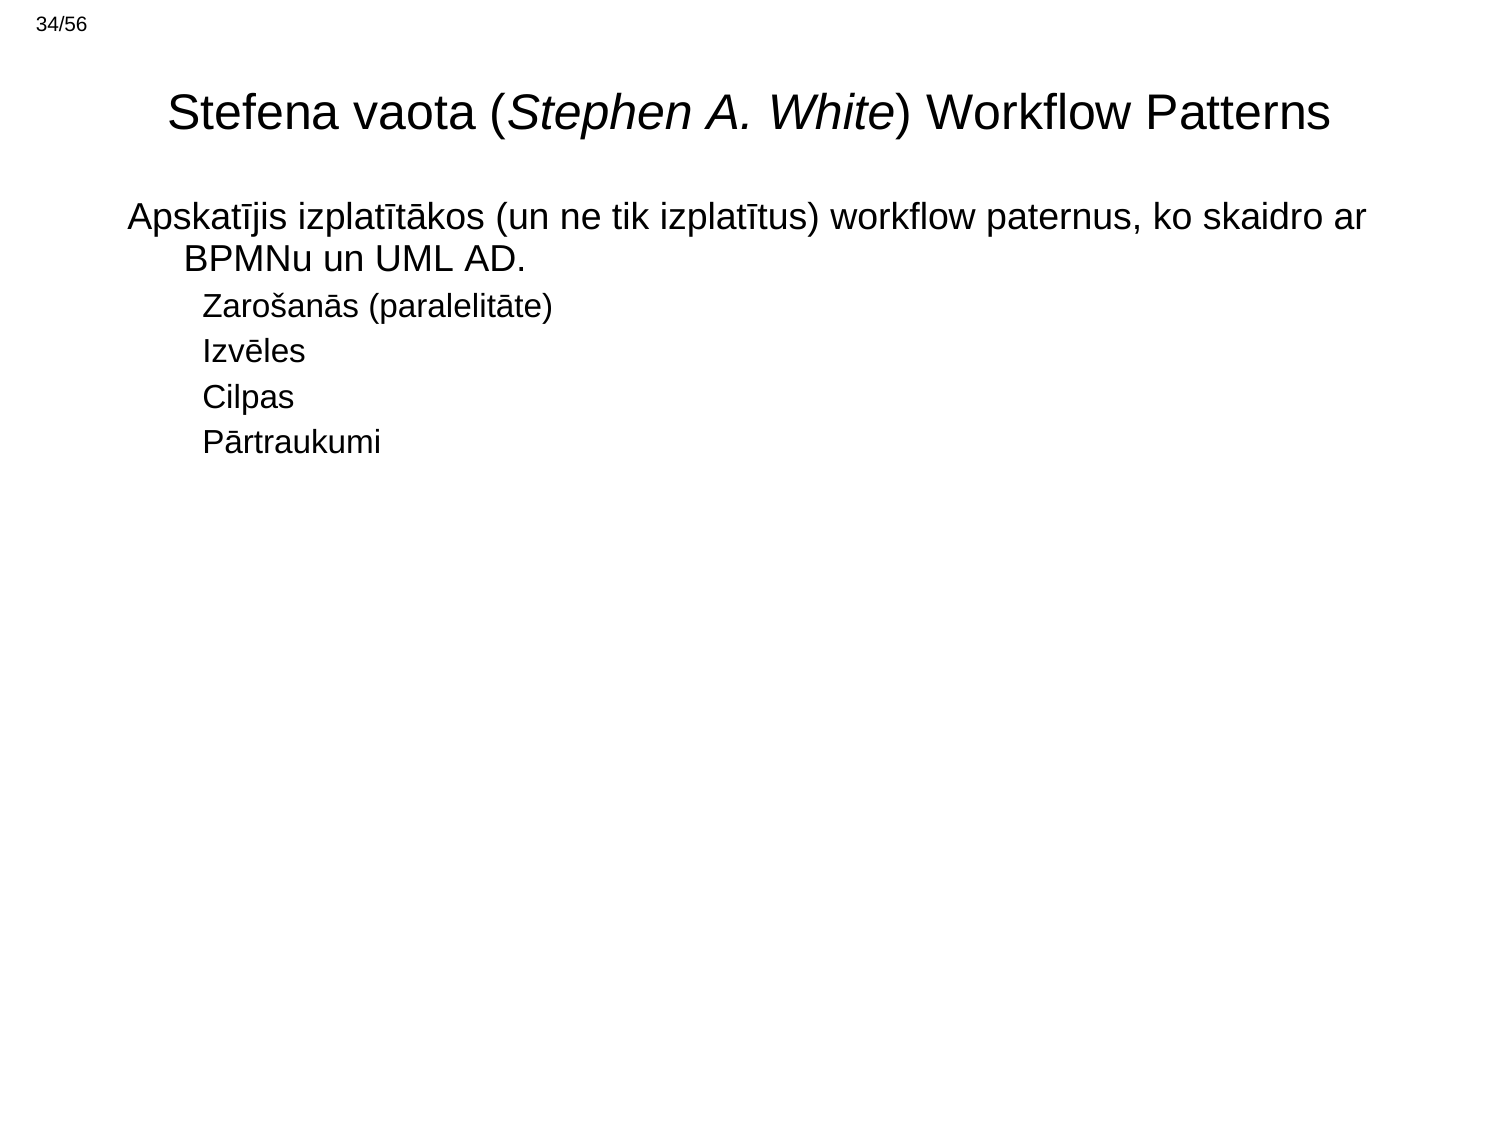

34
# Stefena vaota (Stephen A. White) Workflow Patterns
Apskatījis izplatītākos (un ne tik izplatītus) workflow paternus, ko skaidro ar BPMNu un UML AD.
Zarošanās (paralelitāte)
Izvēles
Cilpas
Pārtraukumi